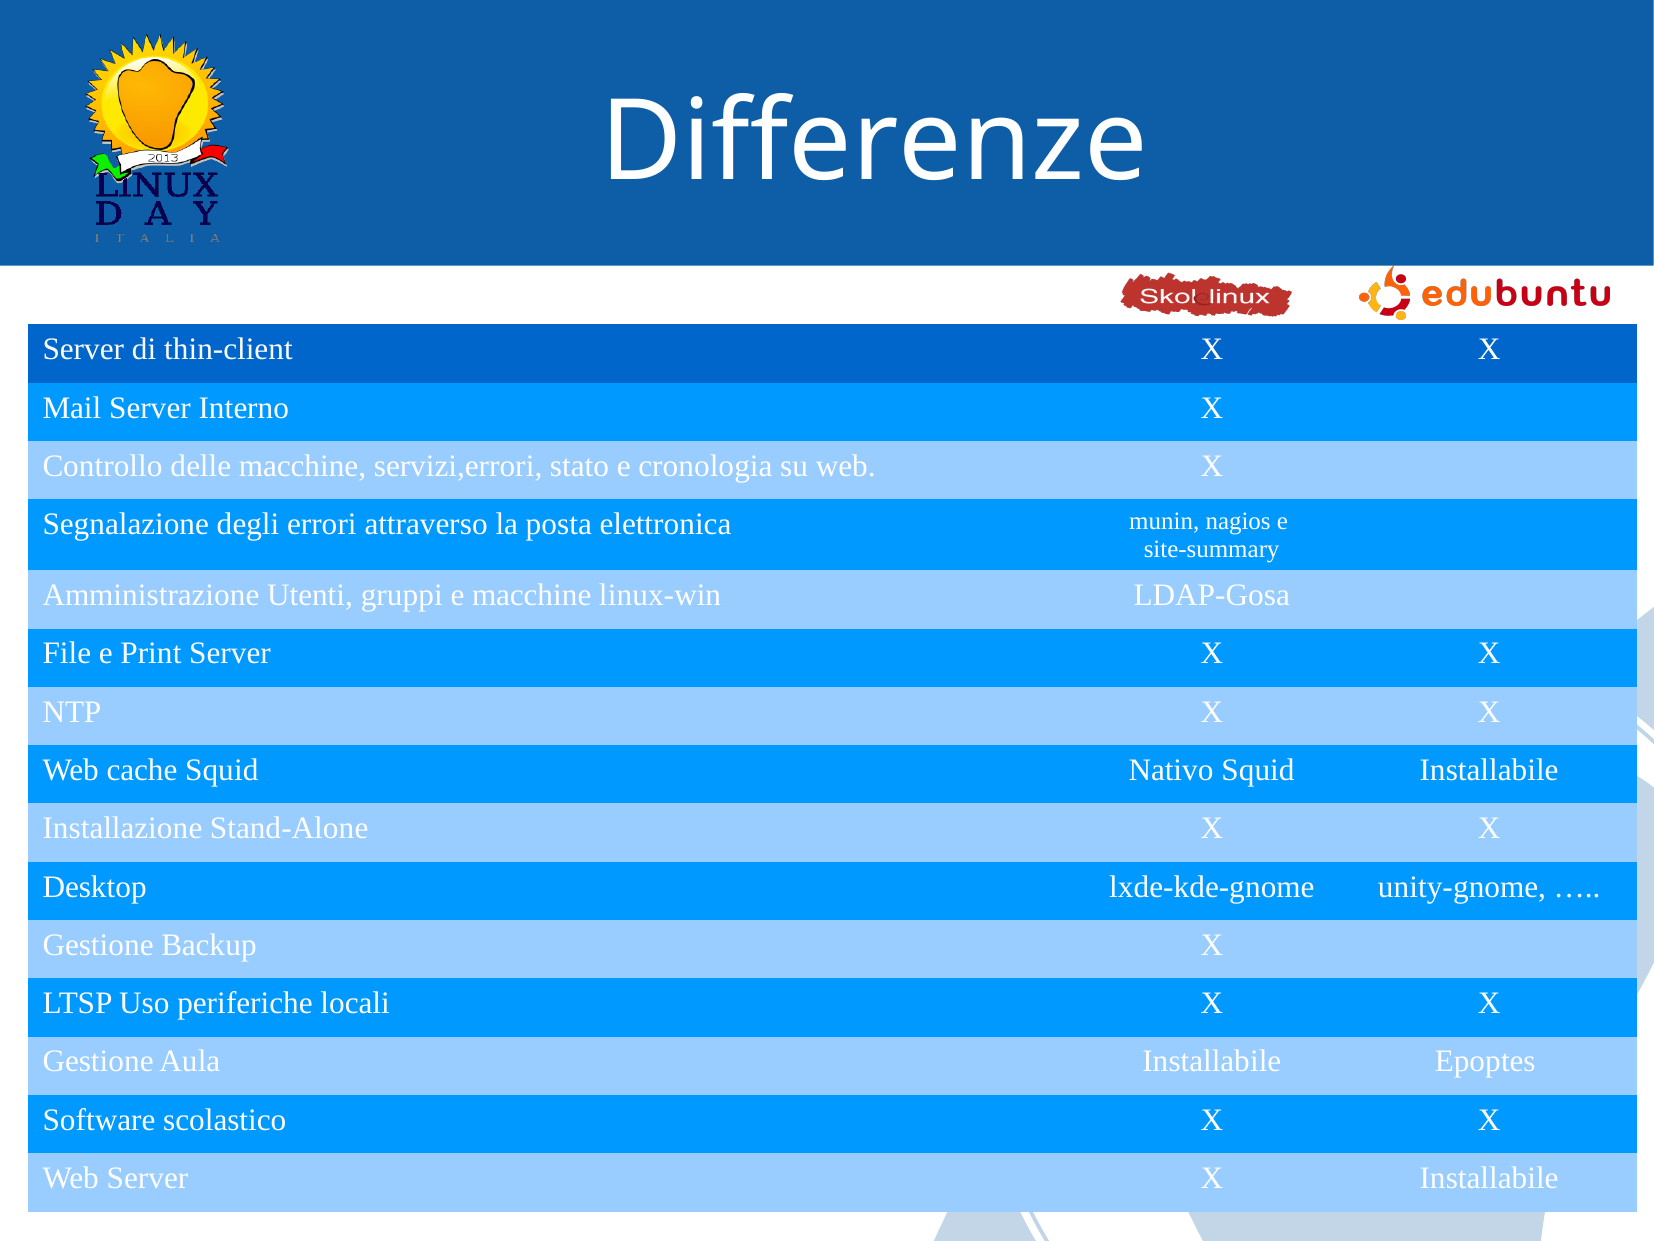

# Differenze
| Server di thin-client | X | X |
| --- | --- | --- |
| Mail Server Interno | X | |
| Controllo delle macchine, servizi,errori, stato e cronologia su web. | X | |
| Segnalazione degli errori attraverso la posta elettronica | munin, nagios e site-summary | |
| Amministrazione Utenti, gruppi e macchine linux-win | LDAP-Gosa | |
| File e Print Server | X | X |
| NTP | X | X |
| Web cache Squid | Nativo Squid | Installabile |
| Installazione Stand-Alone | X | X |
| Desktop | lxde-kde-gnome | unity-gnome, ….. |
| Gestione Backup | X | |
| LTSP Uso periferiche locali | X | X |
| Gestione Aula | Installabile | Epoptes |
| Software scolastico | X | X |
| Web Server | X | Installabile |